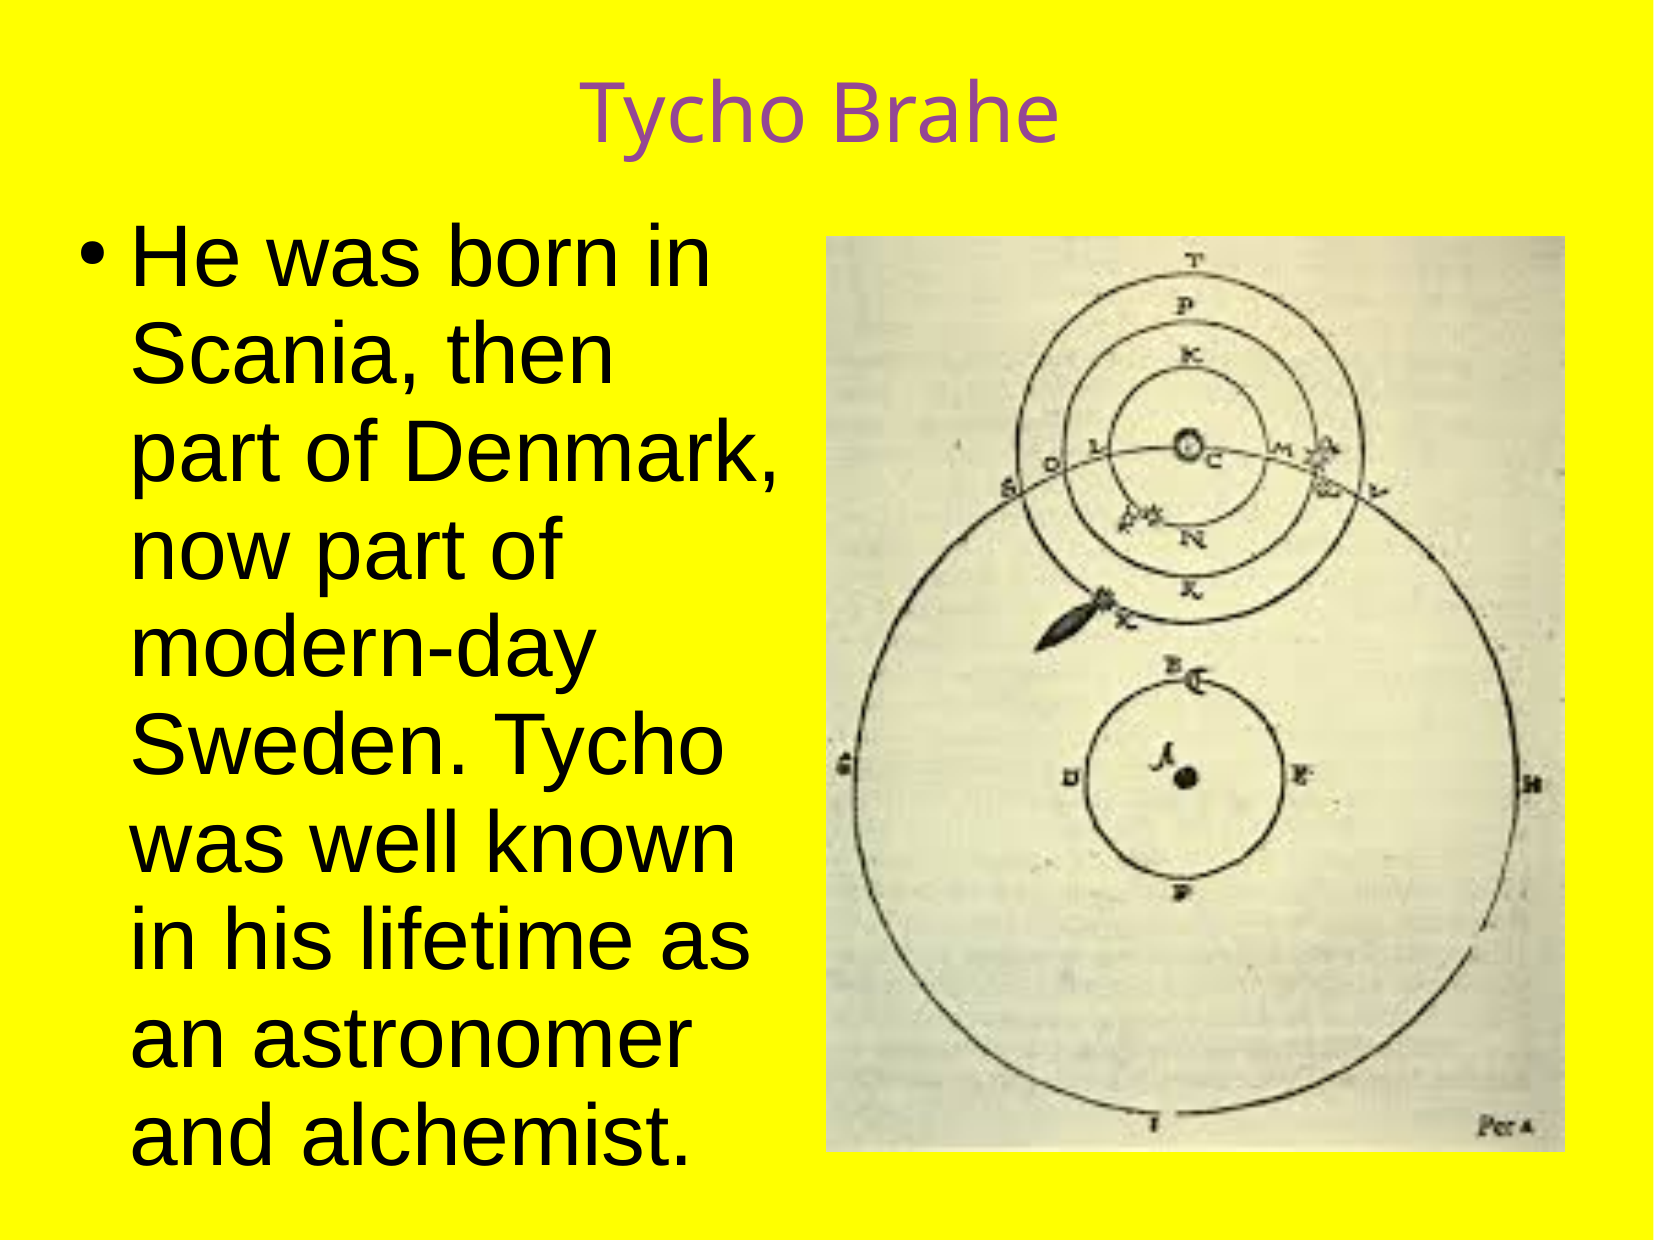

# Tycho Brahe
He was born in Scania, then part of Denmark, now part of modern-day Sweden. Tycho was well known in his lifetime as an astronomer and alchemist.